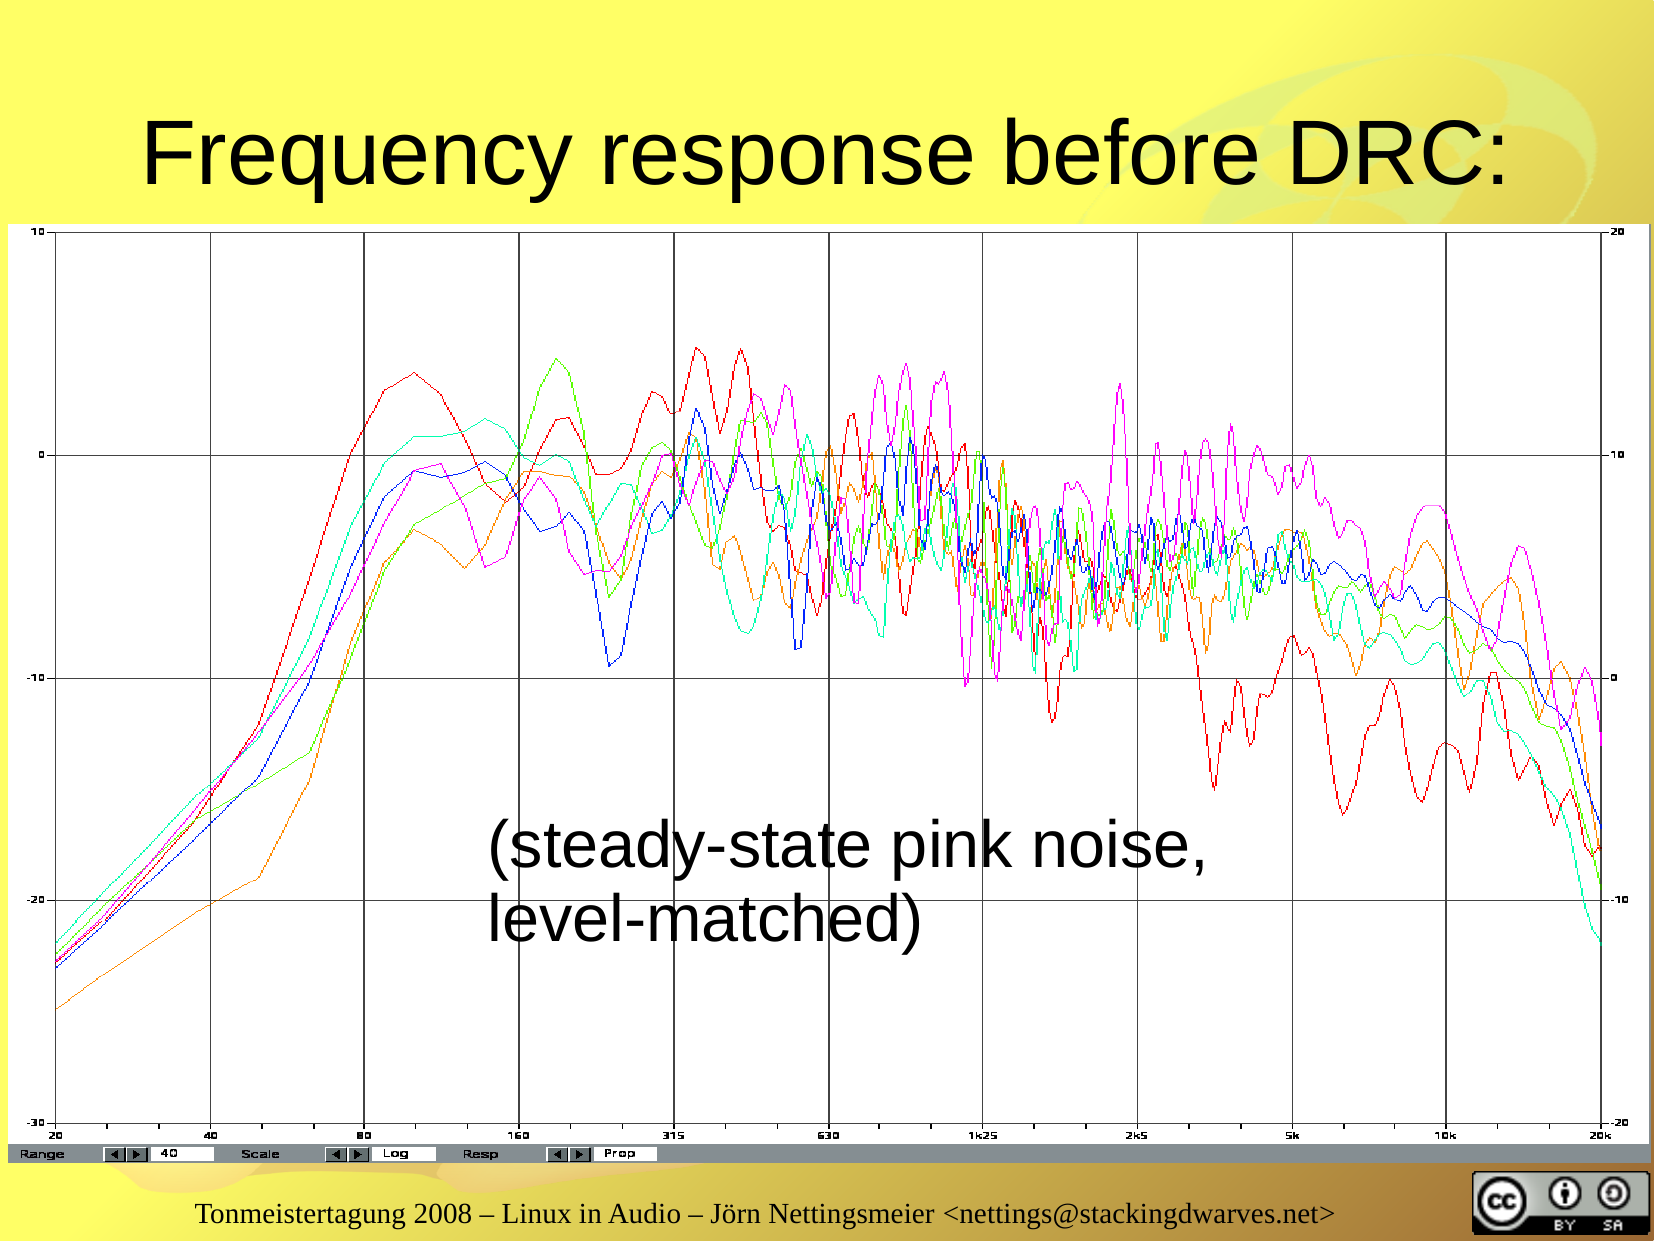

# Frequency response before DRC:
(steady-state pink noise,
level-matched)